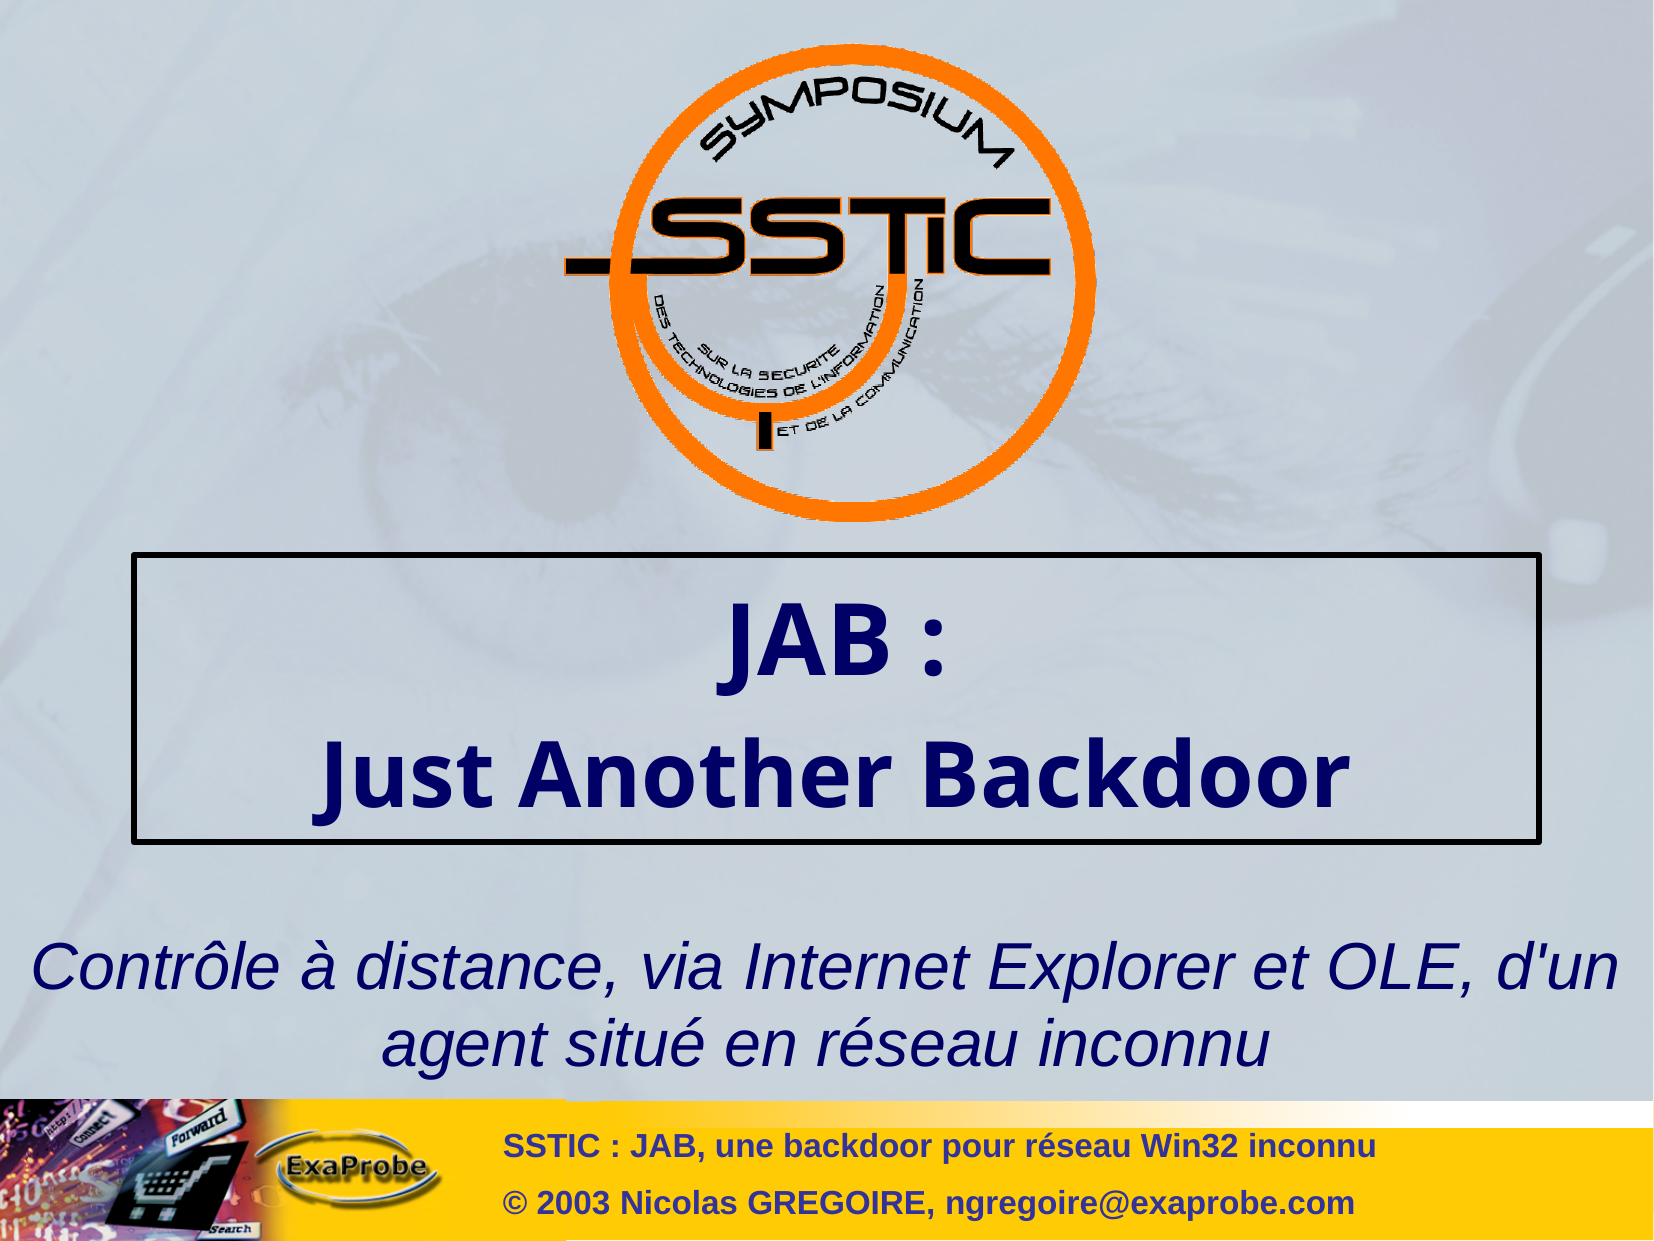

# JAB : Just Another Backdoor
Contrôle à distance, via Internet Explorer et OLE, d'un agent situé en réseau inconnu